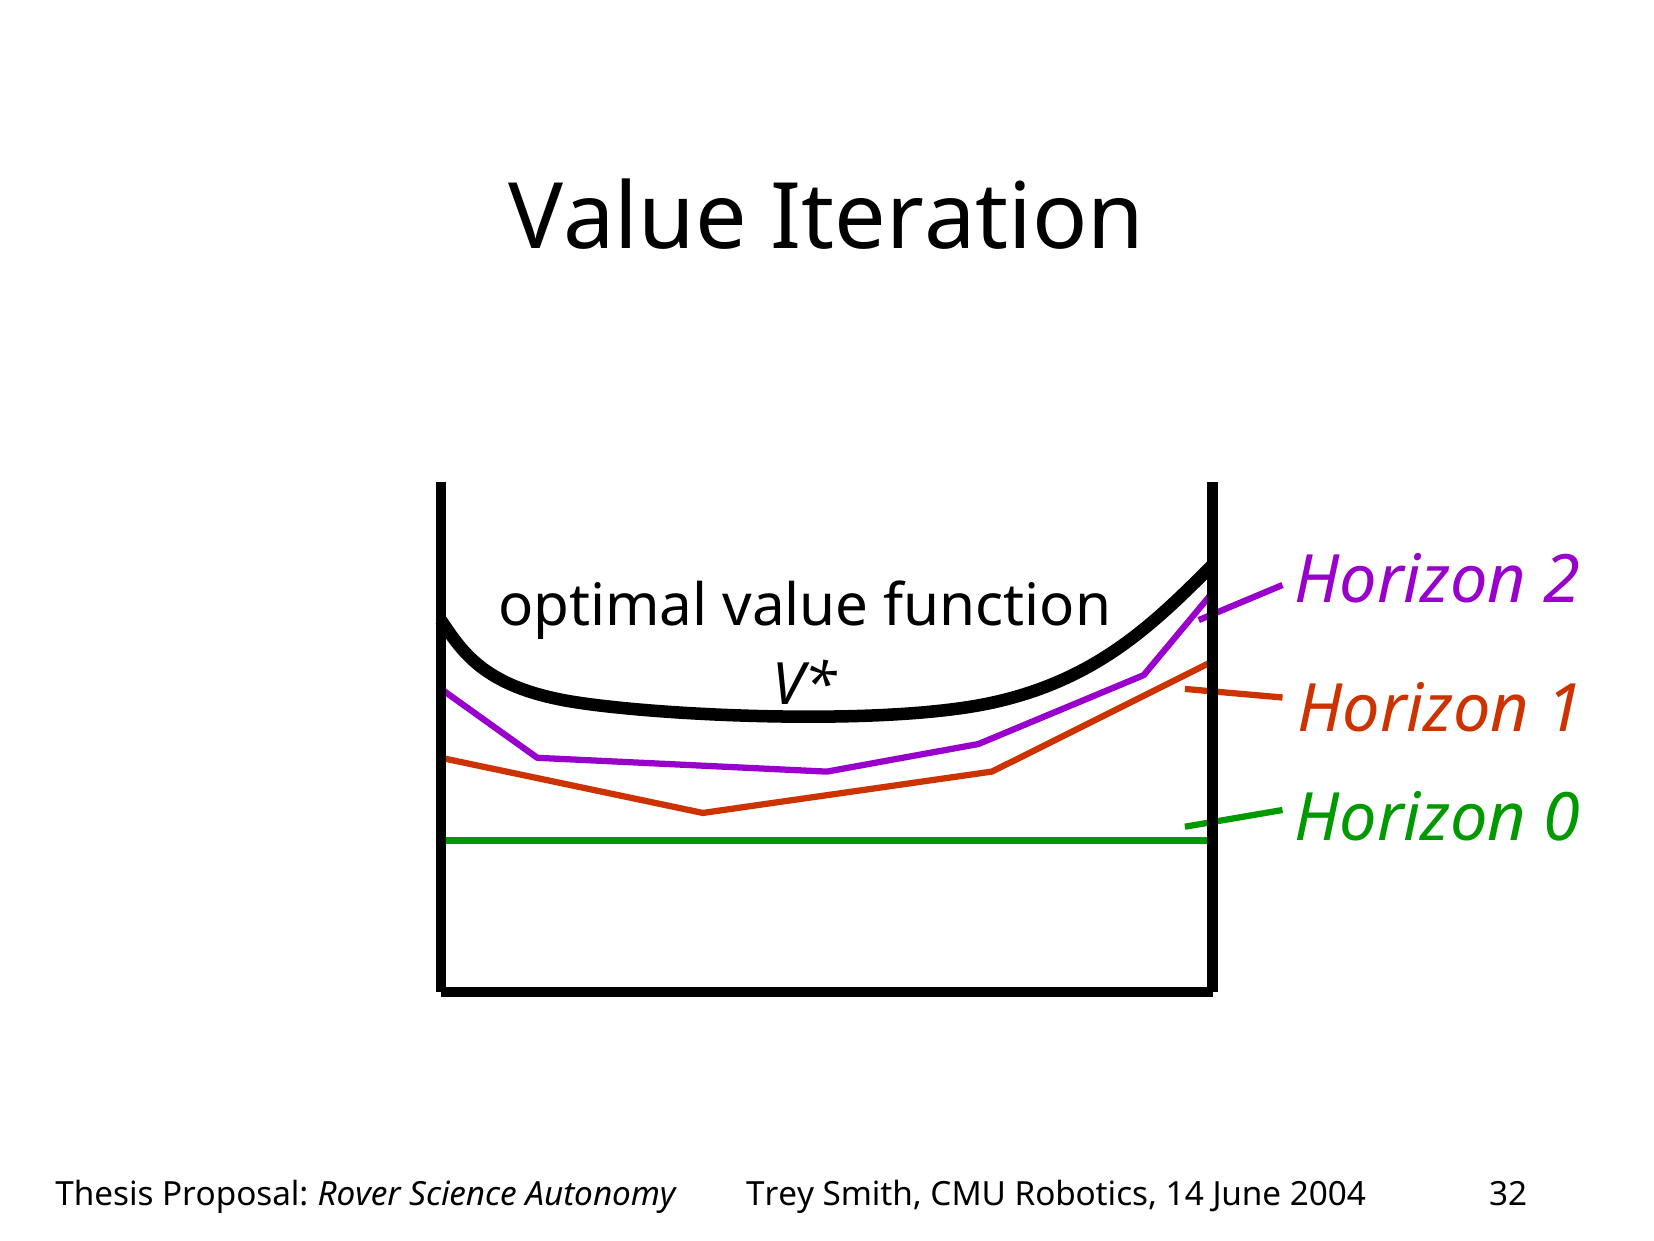

# Value Iteration
Horizon 2
optimal value function V*
Horizon 1
Horizon 0